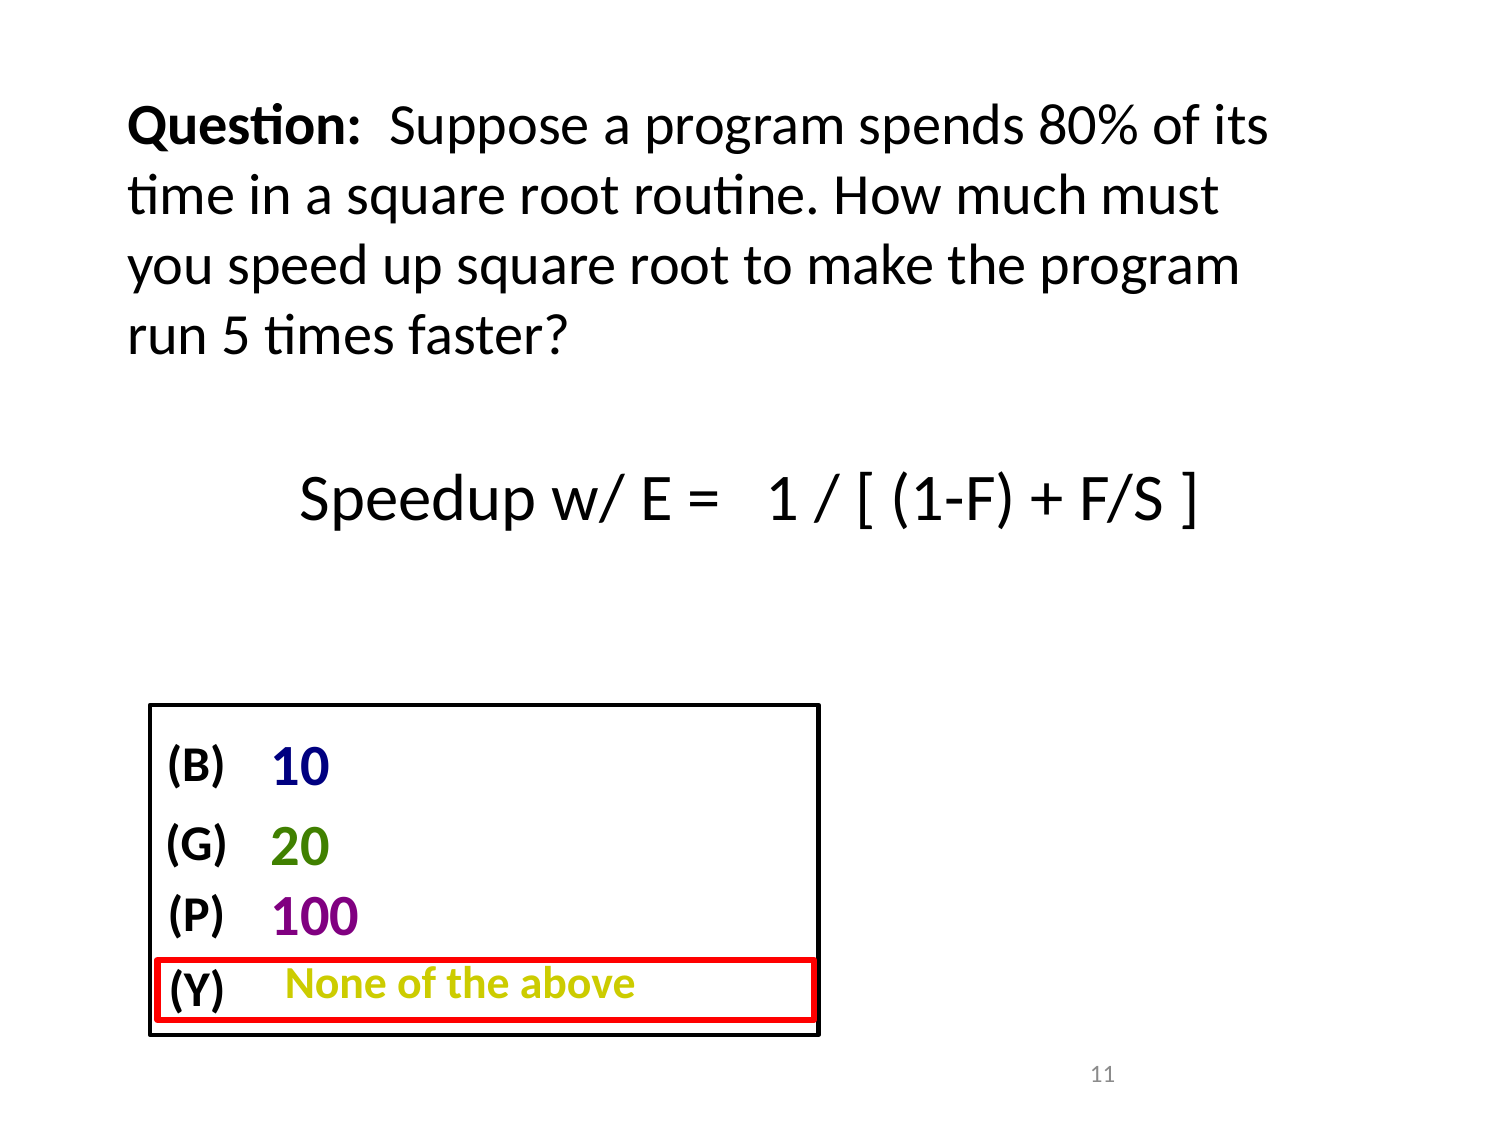

Question: Suppose a program spends 80% of its time in a square root routine. How much must you speed up square root to make the program run 5 times faster?
Speedup w/ E = 1 / [ (1-F) + F/S ]
10
(B)
20
(G)
100
(P)
None of the above
(Y)